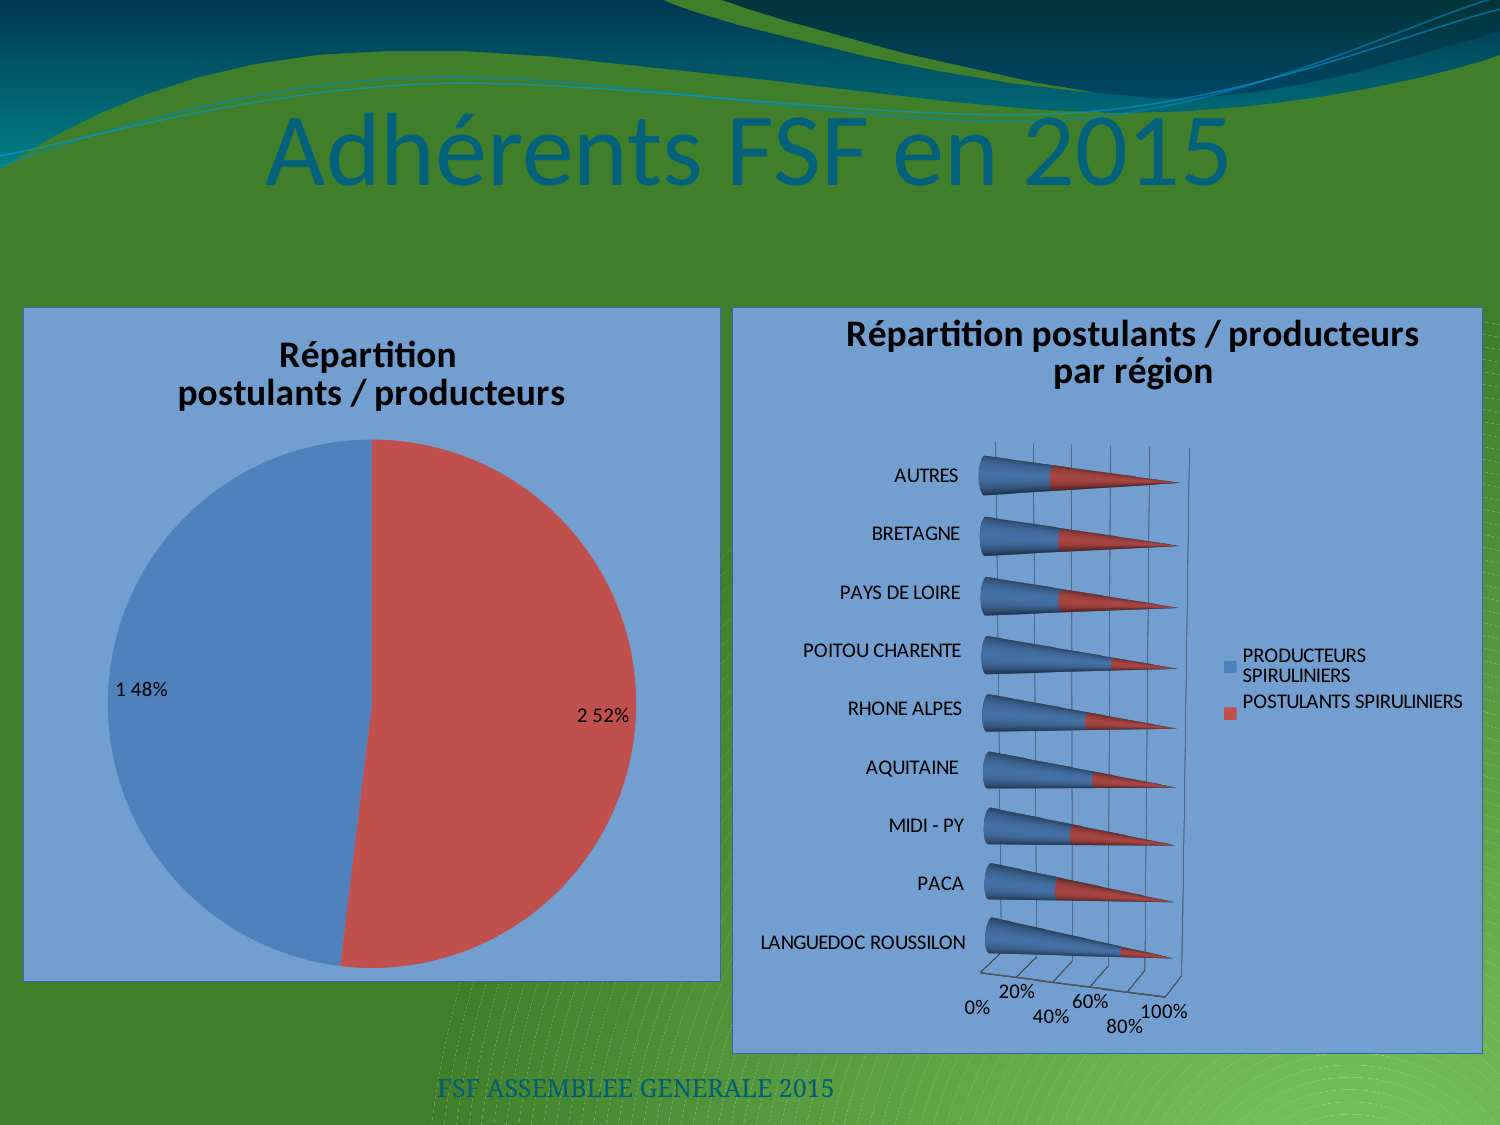

# Adhérents FSF en 2015
### Chart: Répartition
postulants / producteurs
| Category | Série1 |
|---|---|
| 1 | 50.0 |
| 2 | 54.0 |
[unsupported chart]
FSF ASSEMBLEE GENERALE 2015